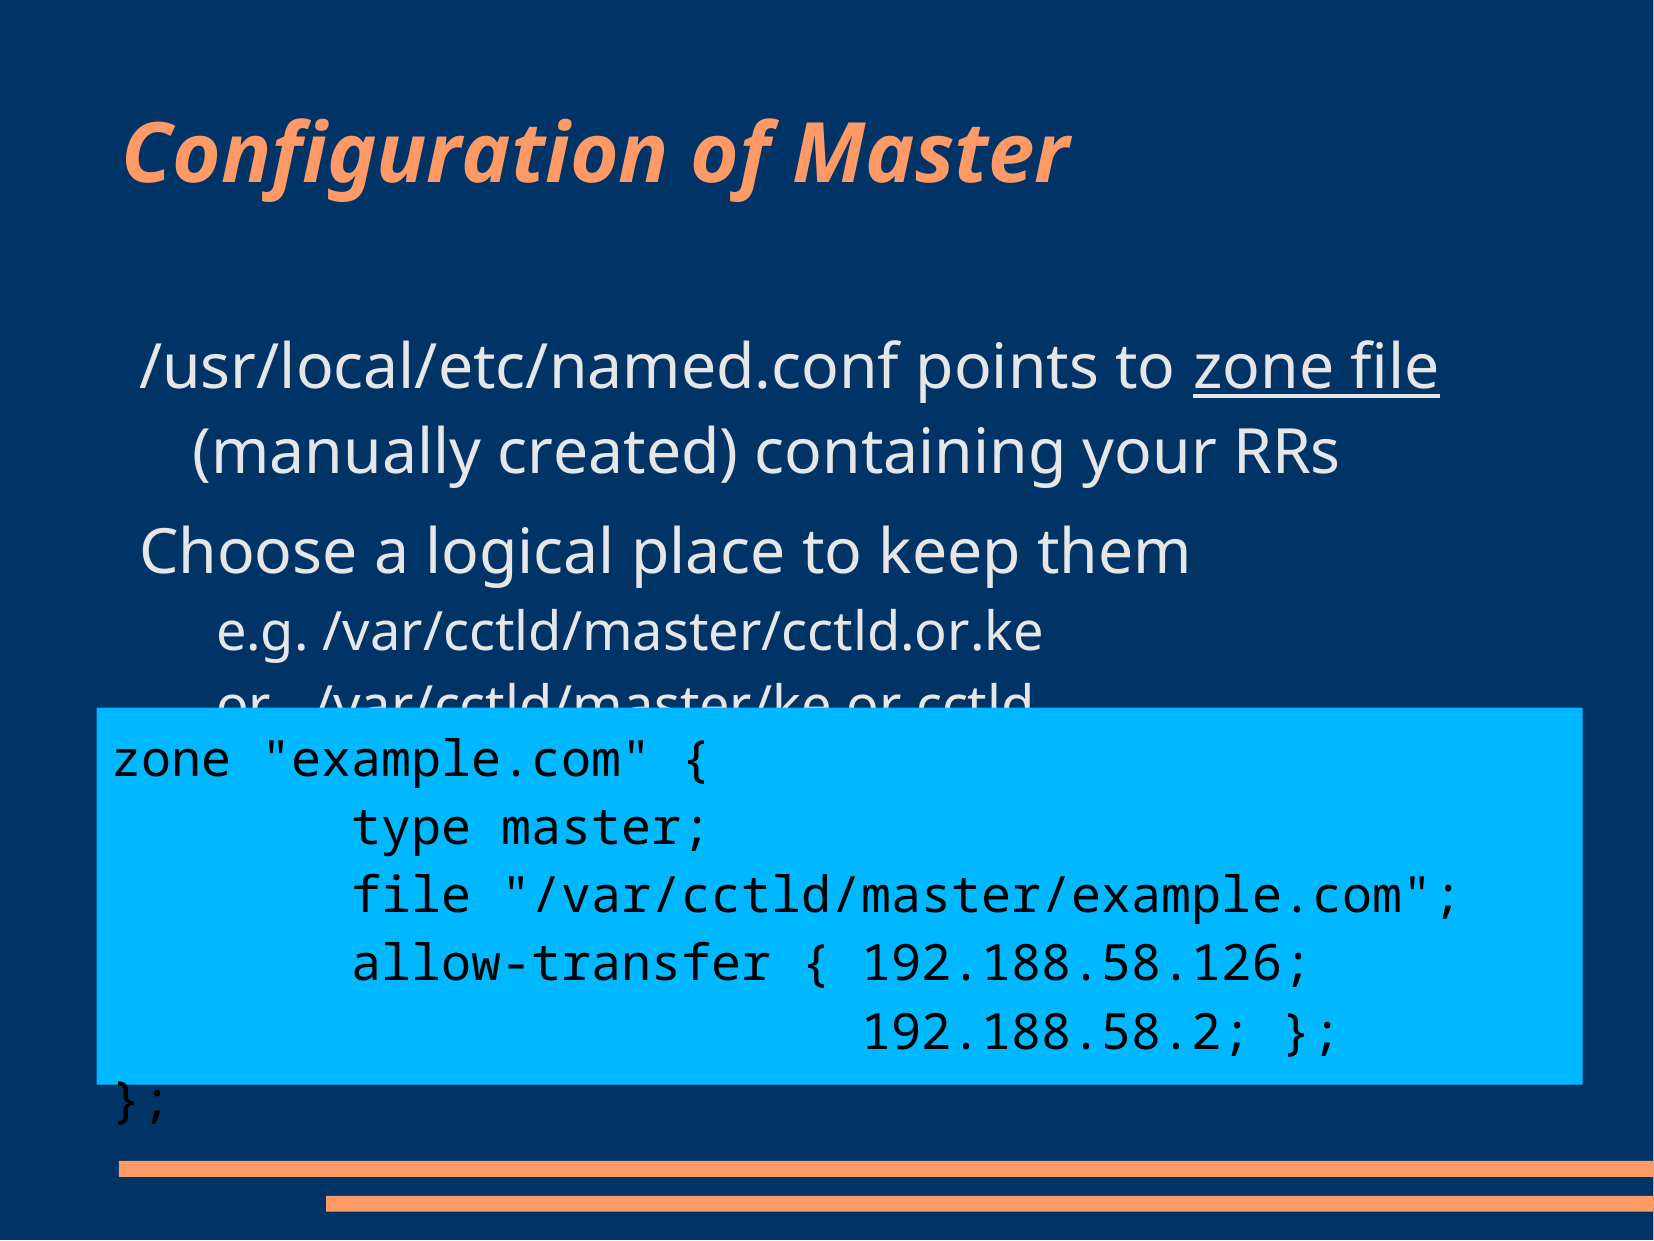

# Configuration of Master
/usr/local/etc/named.conf points to zone file (manually created) containing your RRs
Choose a logical place to keep them
e.g. /var/cctld/master/cctld.or.ke
or /var/cctld/master/ke.or.cctld
zone "example.com" {
 type master;
 file "/var/cctld/master/example.com";
 allow-transfer { 192.188.58.126;
 192.188.58.2; };
};